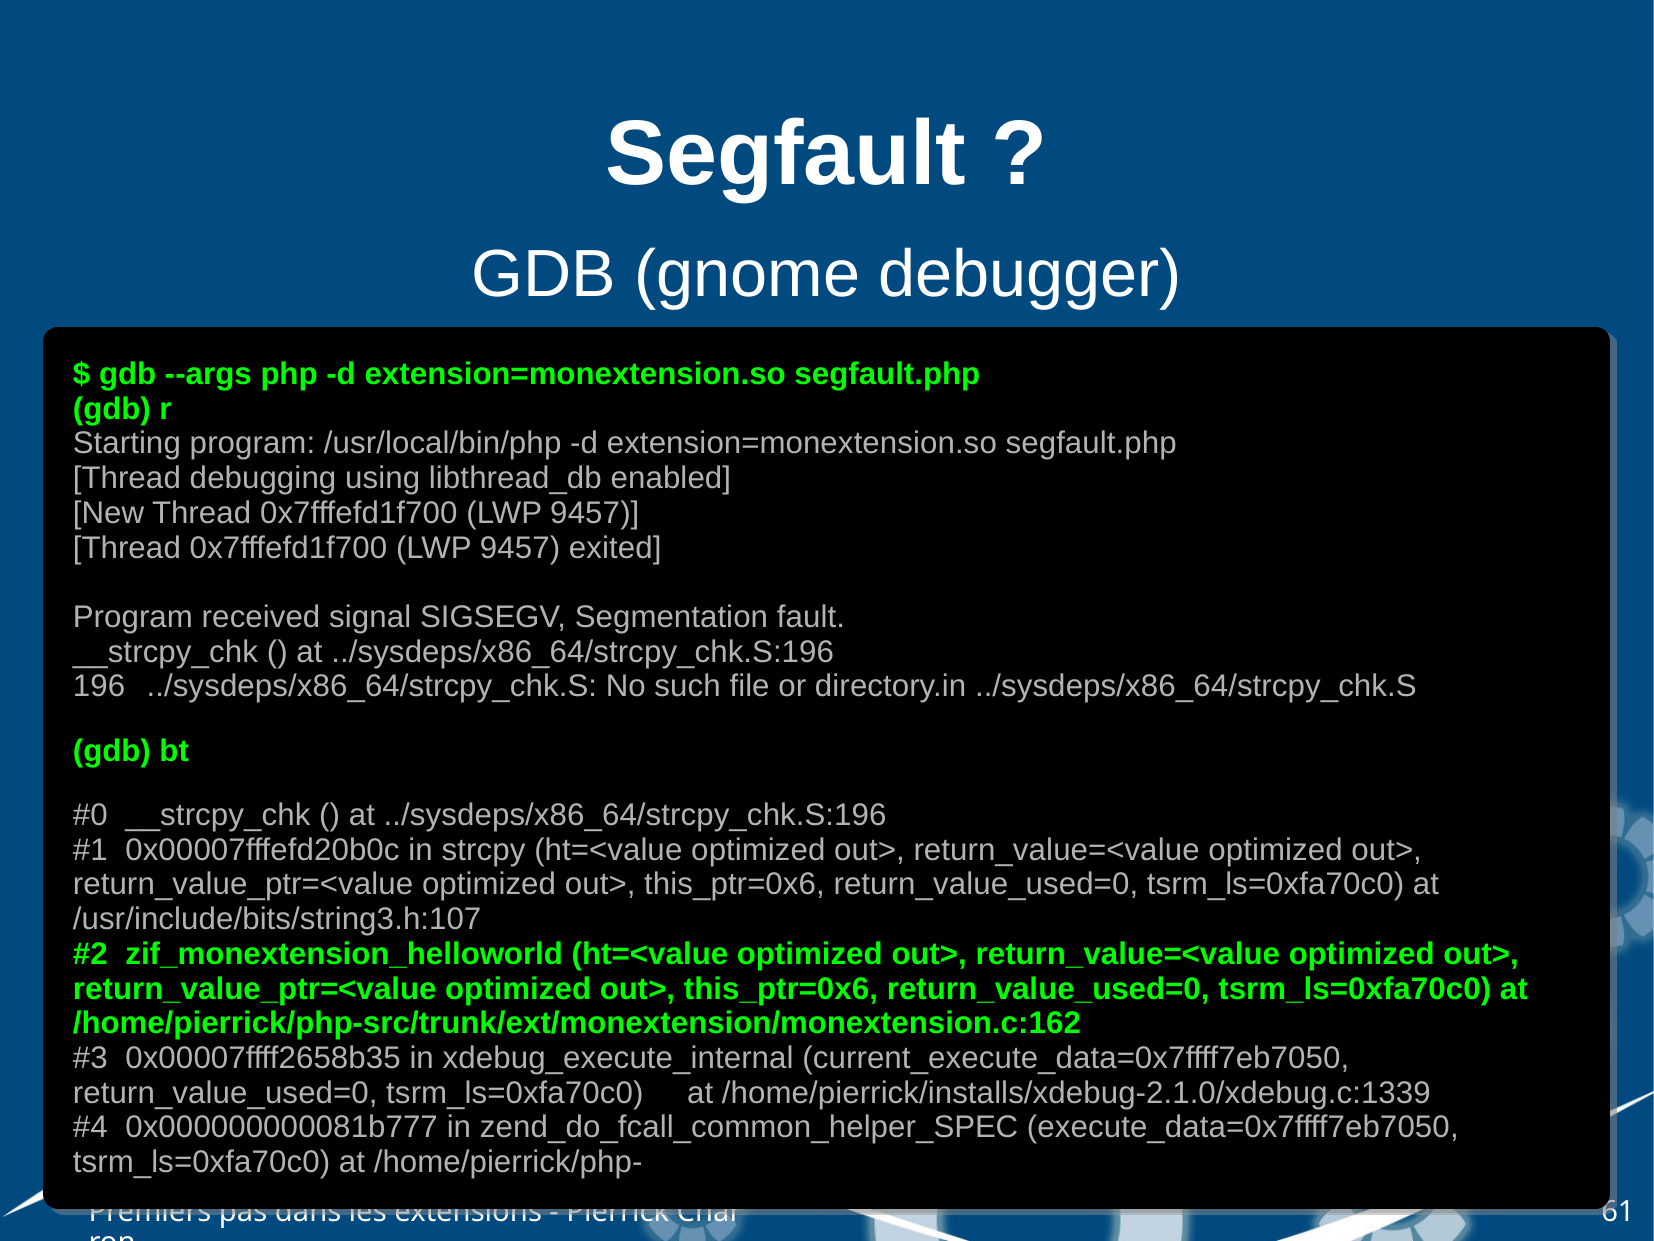

# Segfault ?
GDB (gnome debugger)
$ gdb --args php -d extension=monextension.so segfault.php
(gdb) r
Starting program: /usr/local/bin/php -d extension=monextension.so segfault.php
[Thread debugging using libthread_db enabled]
[New Thread 0x7fffefd1f700 (LWP 9457)]
[Thread 0x7fffefd1f700 (LWP 9457) exited]
Program received signal SIGSEGV, Segmentation fault.
__strcpy_chk () at ../sysdeps/x86_64/strcpy_chk.S:196
196	../sysdeps/x86_64/strcpy_chk.S: No such file or directory.in ../sysdeps/x86_64/strcpy_chk.S
(gdb) bt
#0 __strcpy_chk () at ../sysdeps/x86_64/strcpy_chk.S:196
#1 0x00007fffefd20b0c in strcpy (ht=<value optimized out>, return_value=<value optimized out>, return_value_ptr=<value optimized out>, this_ptr=0x6, return_value_used=0, tsrm_ls=0xfa70c0) at /usr/include/bits/string3.h:107
#2 zif_monextension_helloworld (ht=<value optimized out>, return_value=<value optimized out>, return_value_ptr=<value optimized out>, this_ptr=0x6, return_value_used=0, tsrm_ls=0xfa70c0) at /home/pierrick/php-src/trunk/ext/monextension/monextension.c:162
#3 0x00007ffff2658b35 in xdebug_execute_internal (current_execute_data=0x7ffff7eb7050, return_value_used=0, tsrm_ls=0xfa70c0) at /home/pierrick/installs/xdebug-2.1.0/xdebug.c:1339
#4 0x000000000081b777 in zend_do_fcall_common_helper_SPEC (execute_data=0x7ffff7eb7050, tsrm_ls=0xfa70c0) at /home/pierrick/php-
Premiers pas dans les extensions - Pierrick Charron
61